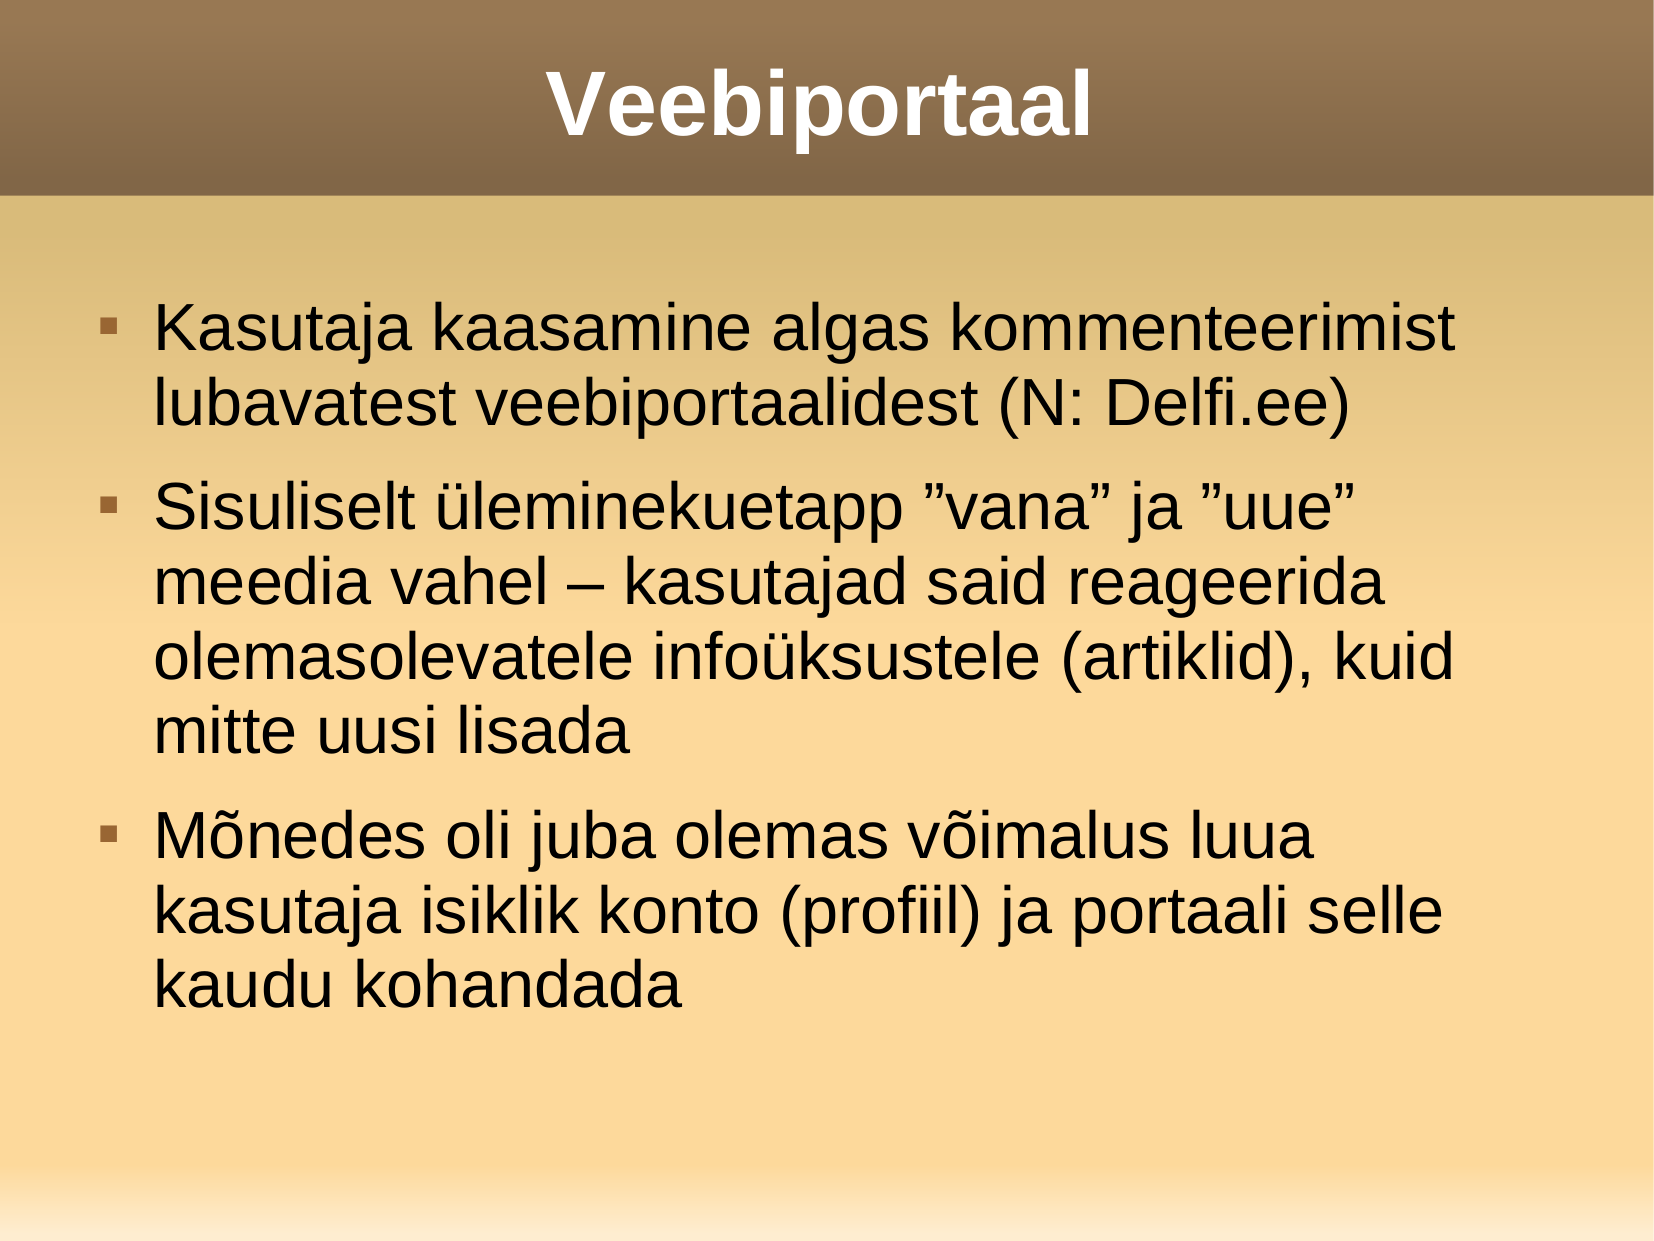

# Veebiportaal
Kasutaja kaasamine algas kommenteerimist lubavatest veebiportaalidest (N: Delfi.ee)
Sisuliselt üleminekuetapp ”vana” ja ”uue” meedia vahel – kasutajad said reageerida olemasolevatele infoüksustele (artiklid), kuid mitte uusi lisada
Mõnedes oli juba olemas võimalus luua kasutaja isiklik konto (profiil) ja portaali selle kaudu kohandada